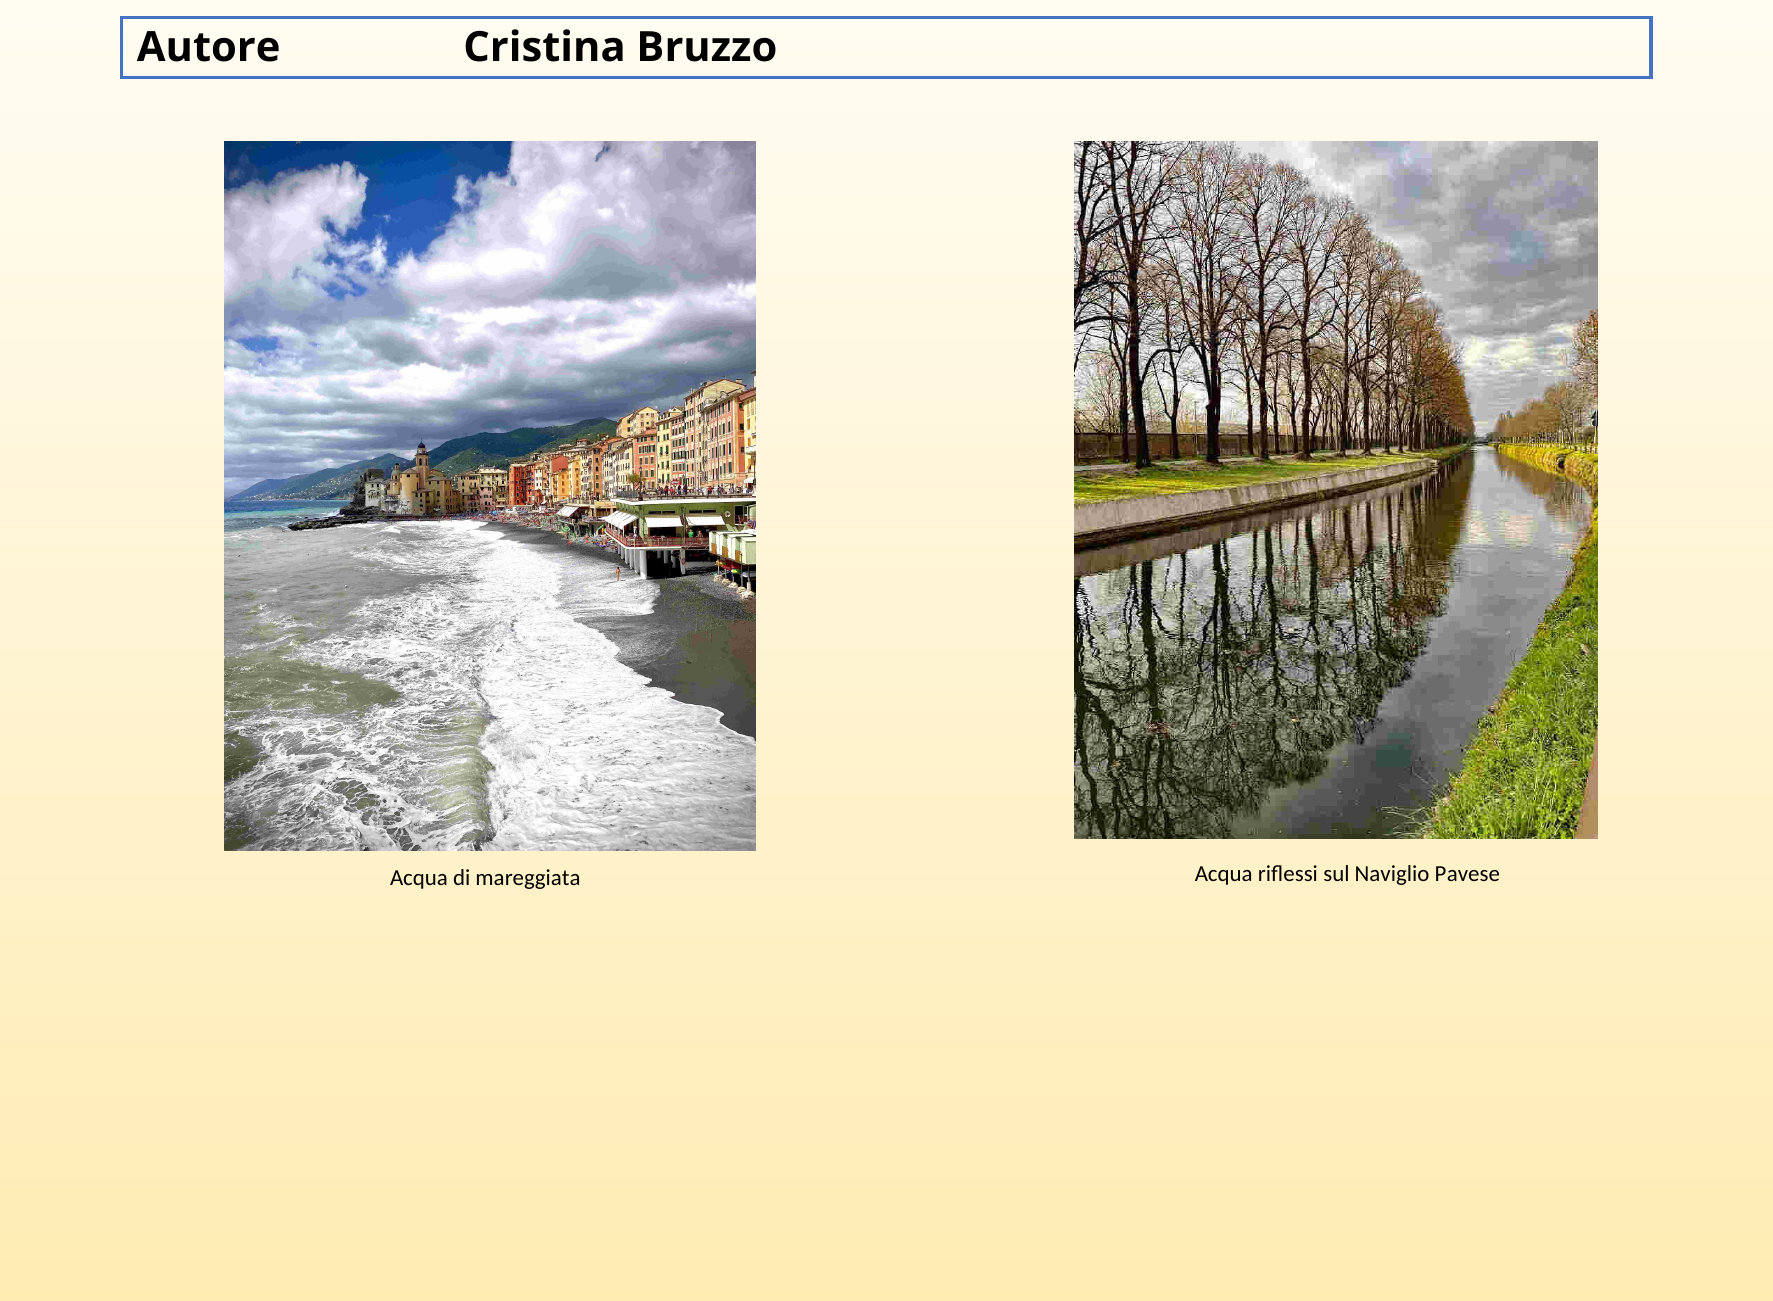

# Autore Cristina Bruzzo
Acqua riflessi sul Naviglio Pavese
Acqua di mareggiata